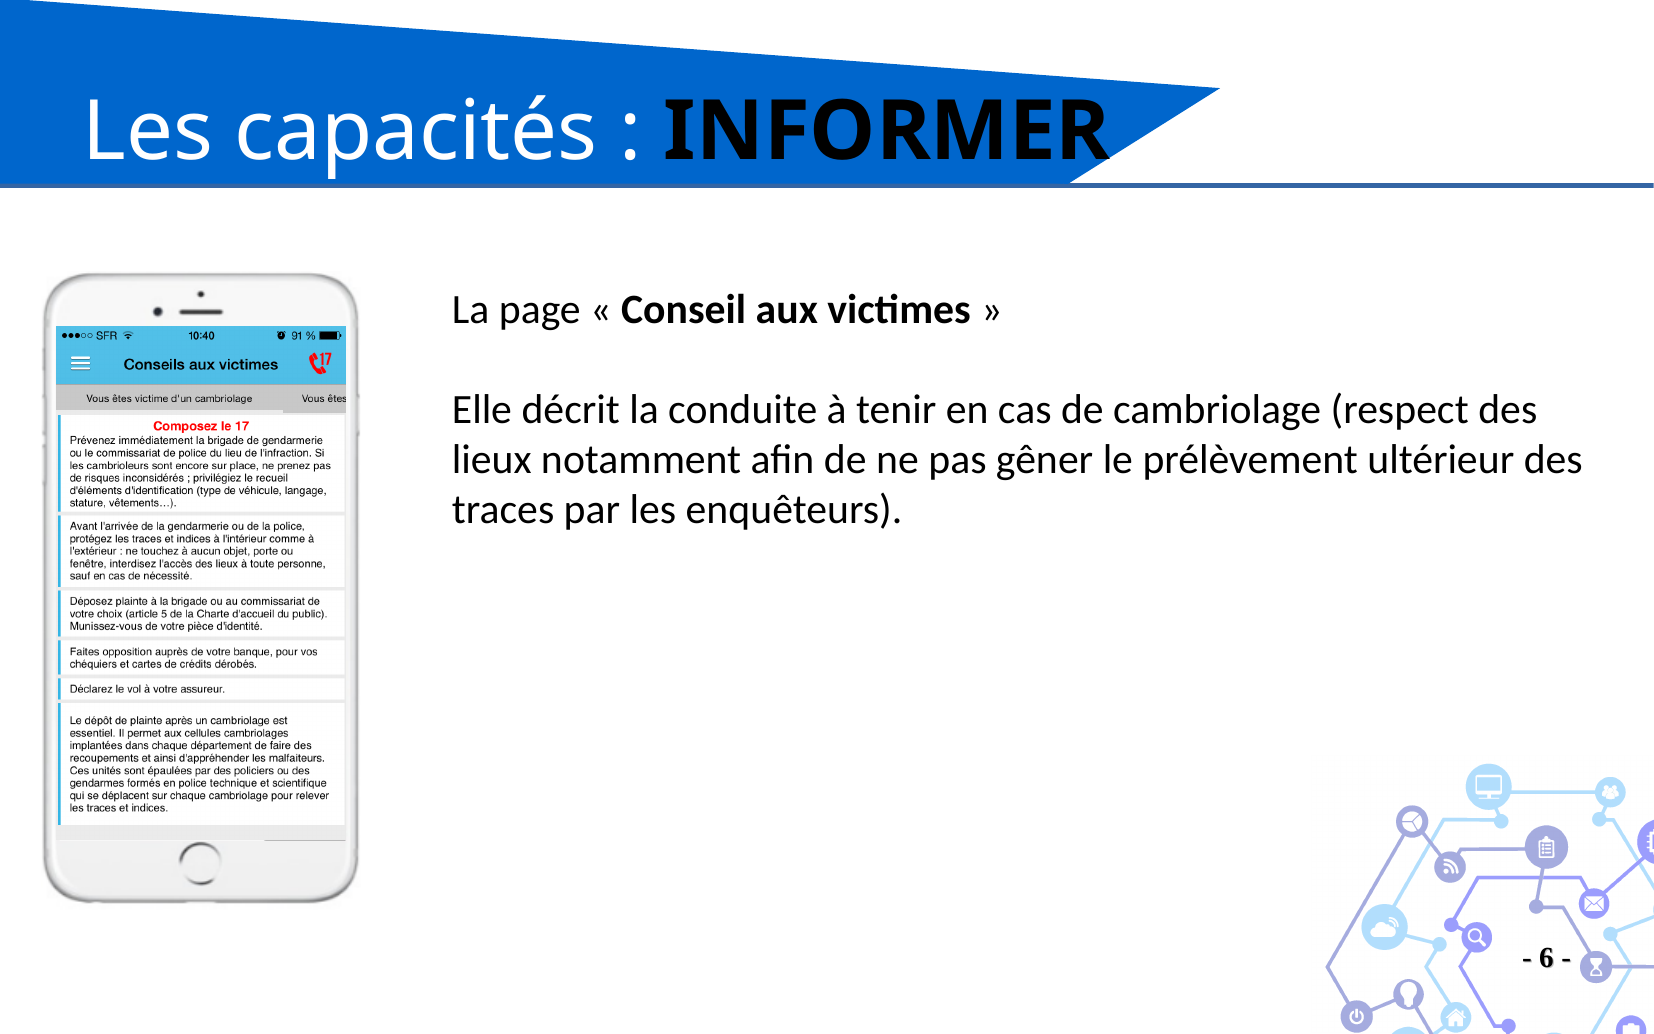

# Les capacités : INFORMER
La page « Conseil aux victimes »
Elle décrit la conduite à tenir en cas de cambriolage (respect des lieux notamment afin de ne pas gêner le prélèvement ultérieur des traces par les enquêteurs).
6